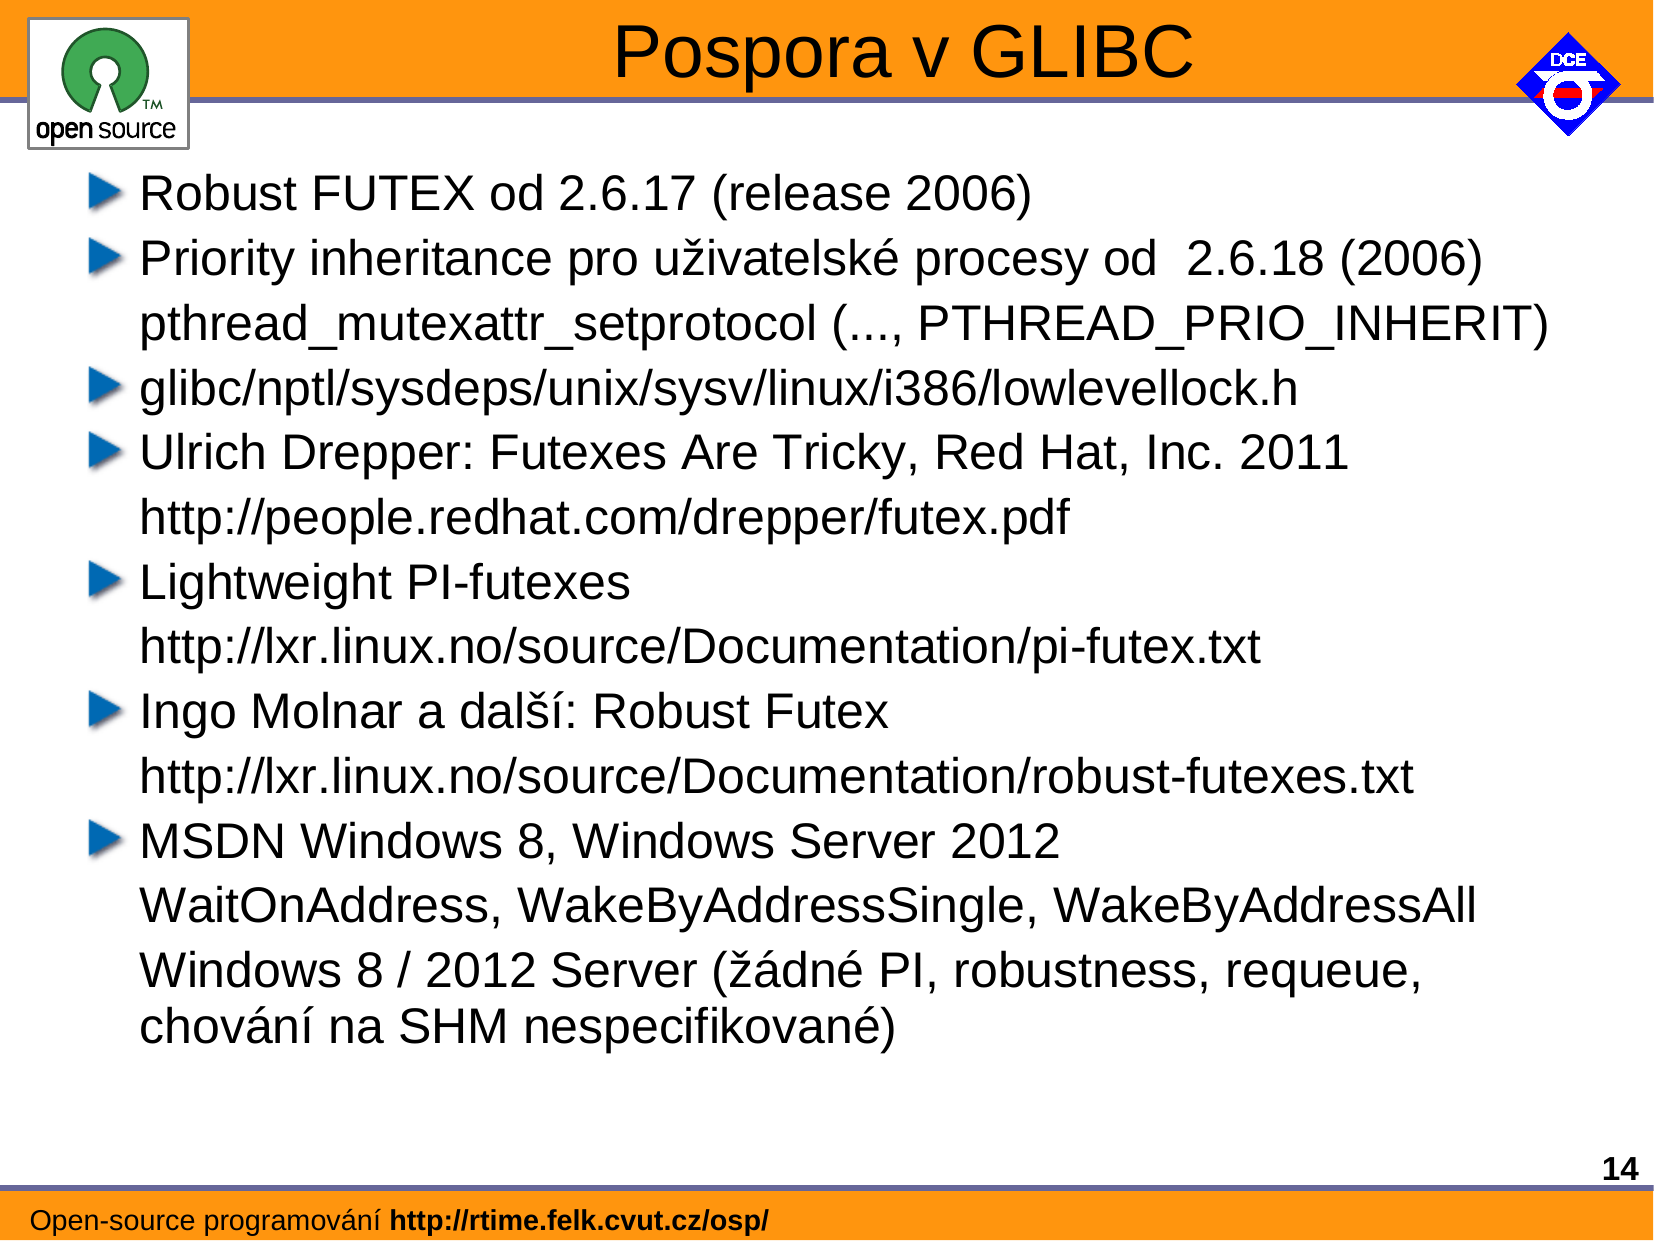

# Pospora v GLIBC
Robust FUTEX od 2.6.17 (release 2006)
Priority inheritance pro uživatelské procesy od 2.6.18 (2006)
pthread_mutexattr_setprotocol (..., PTHREAD_PRIO_INHERIT)
glibc/nptl/sysdeps/unix/sysv/linux/i386/lowlevellock.h
Ulrich Drepper: Futexes Are Tricky, Red Hat, Inc. 2011
http://people.redhat.com/drepper/futex.pdf
Lightweight PI-futexes
http://lxr.linux.no/source/Documentation/pi-futex.txt
Ingo Molnar a další: Robust Futex
http://lxr.linux.no/source/Documentation/robust-futexes.txt
MSDN Windows 8, Windows Server 2012
WaitOnAddress, WakeByAddressSingle, WakeByAddressAll
Windows 8 / 2012 Server (žádné PI, robustness, requeue, chování na SHM nespecifikované)